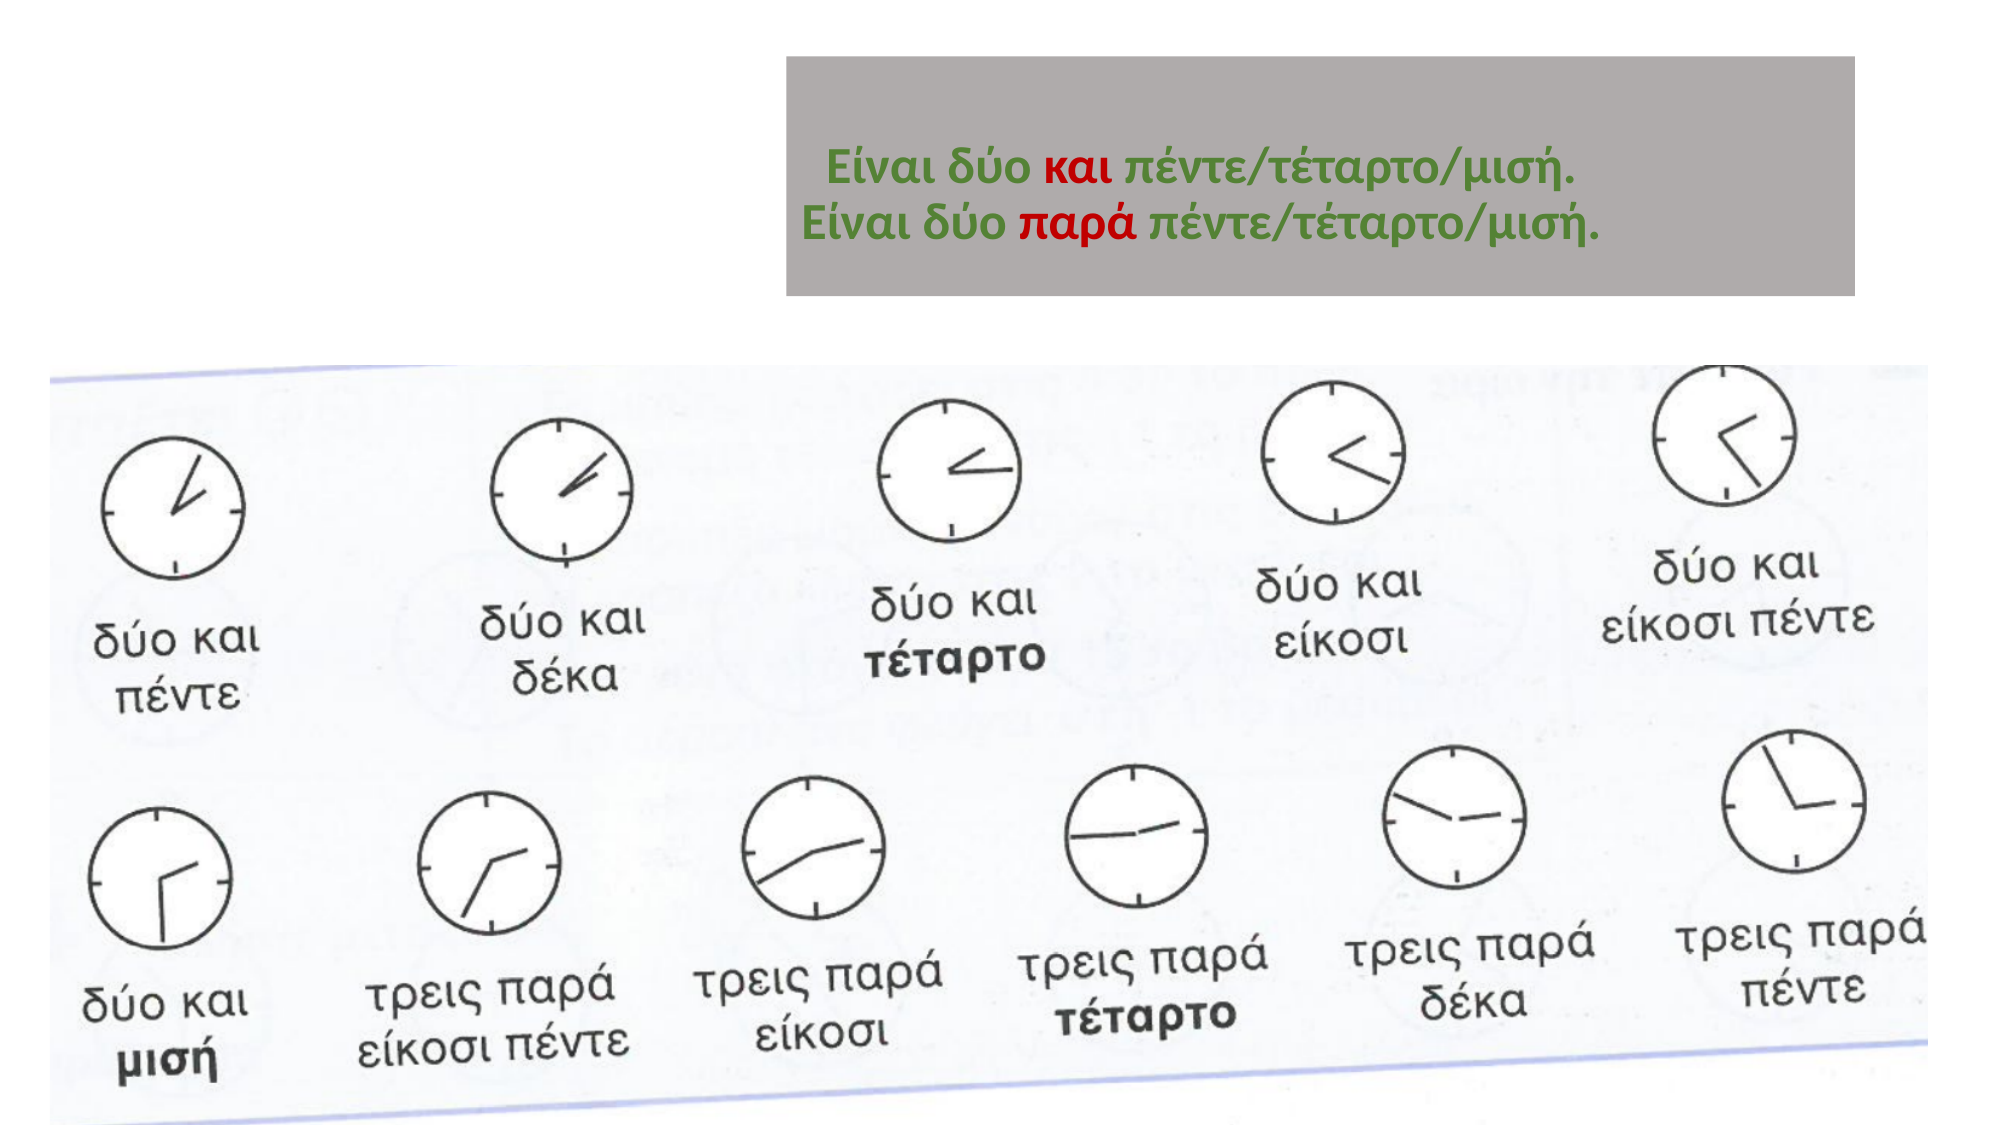

Είναι δύο και πέντε/τέταρτο/μισή.
Είναι δύο παρά πέντε/τέταρτο/μισή.
# Τι ώρα είναι;